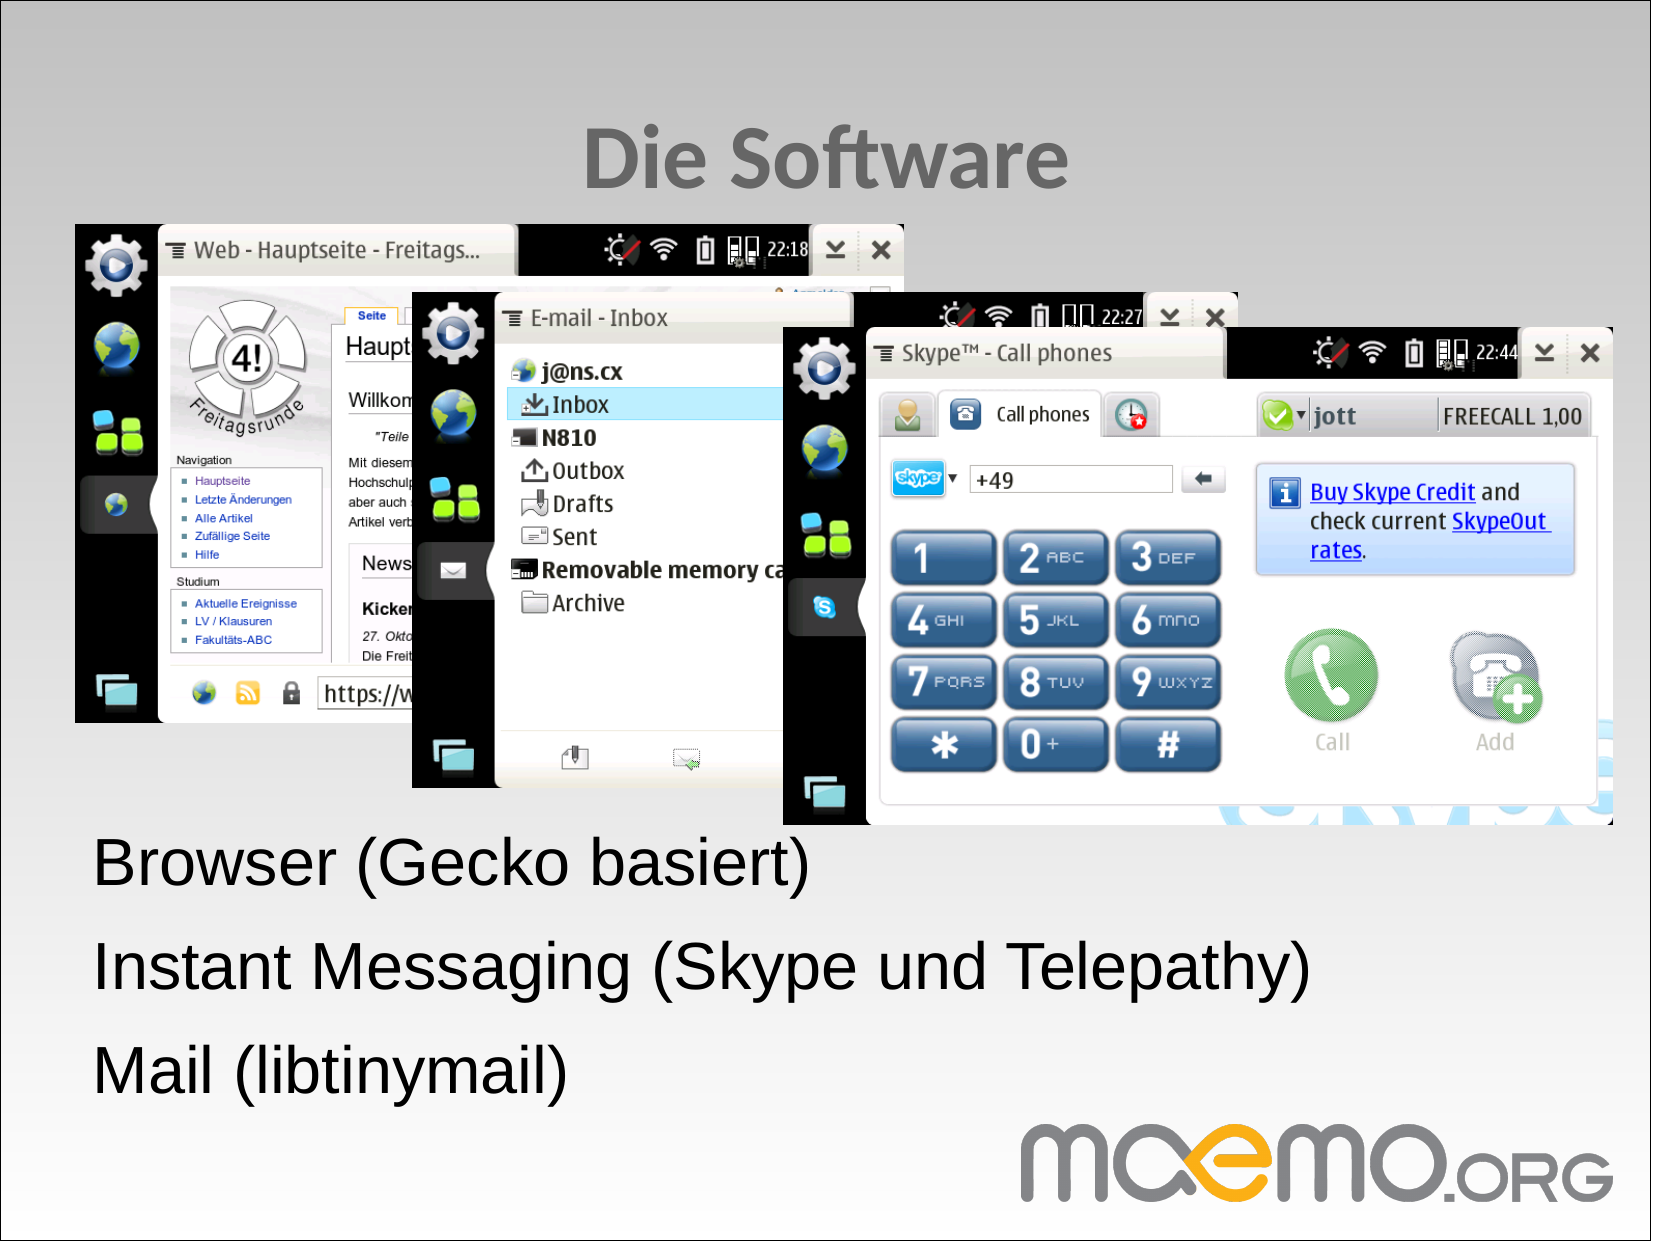

# Die Software
Browser (Gecko basiert)
Instant Messaging (Skype und Telepathy)
Mail (libtinymail)